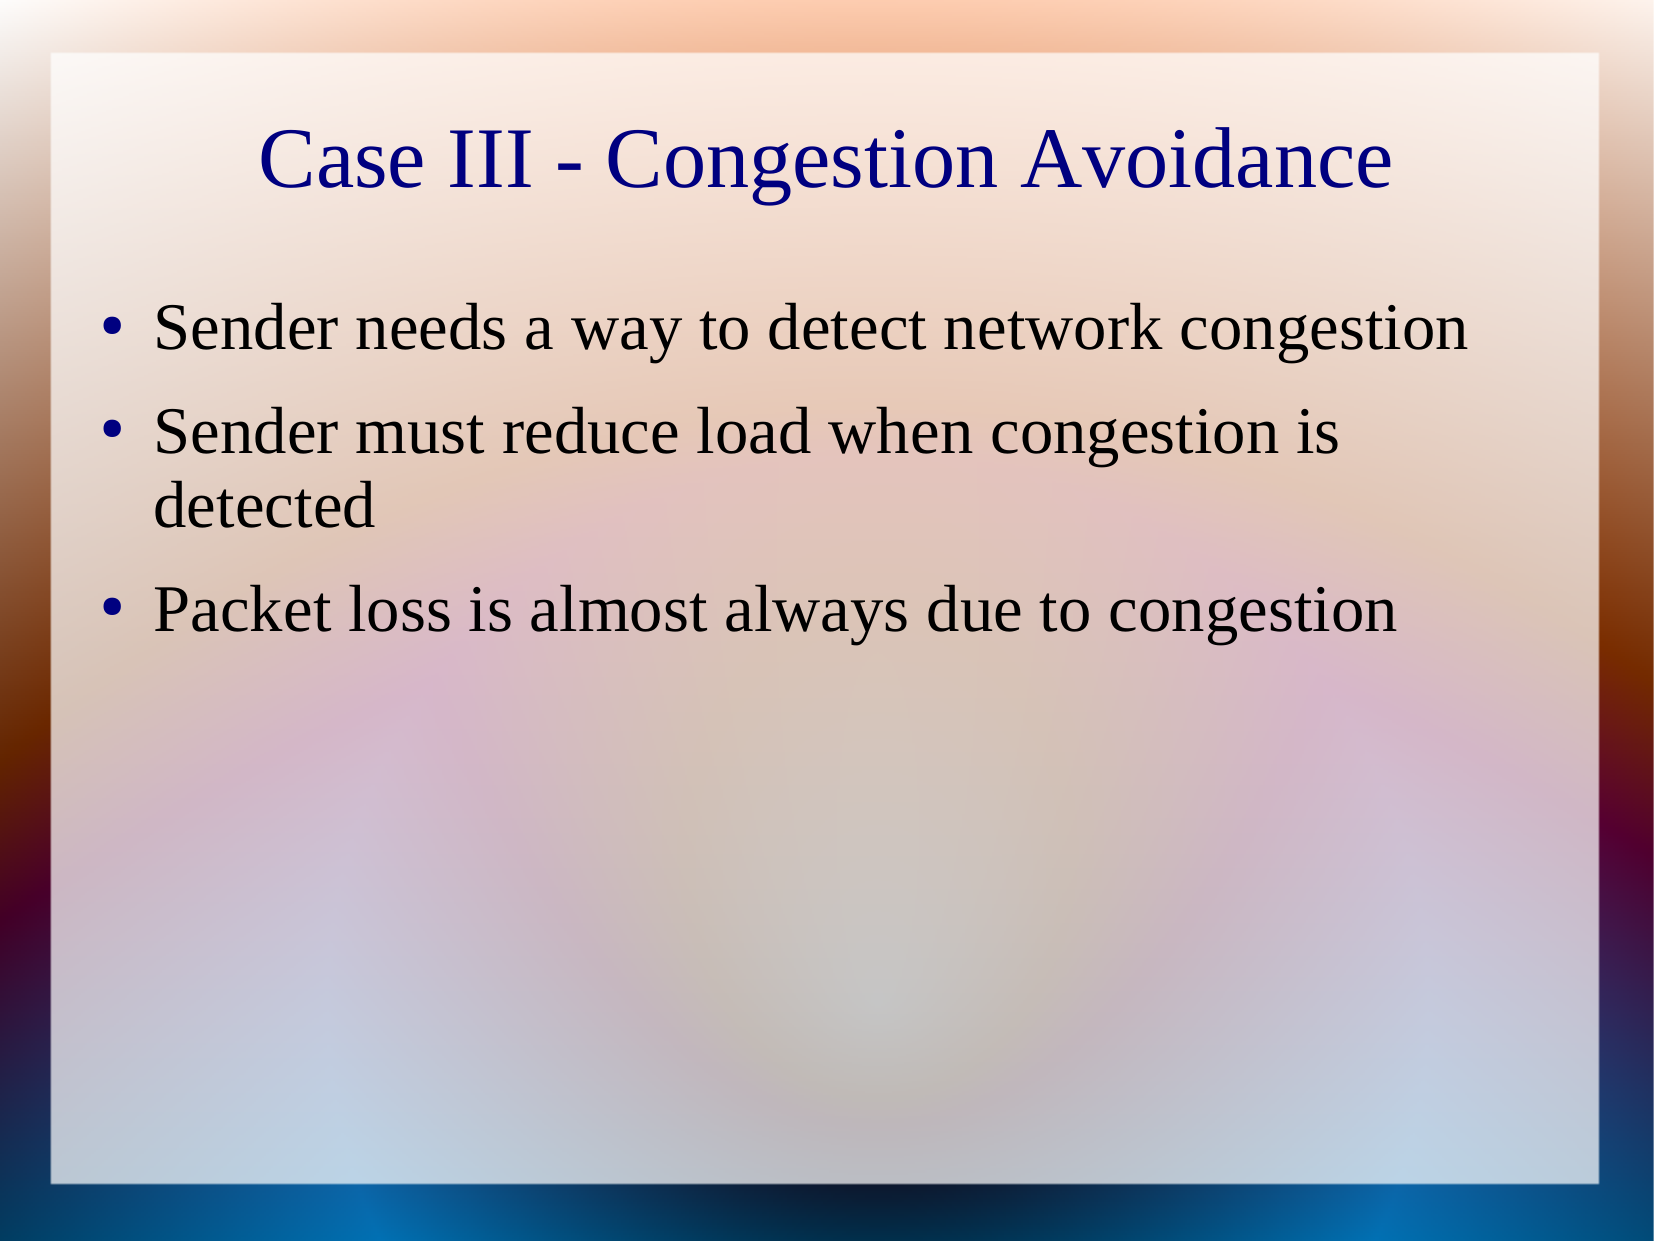

# Case III - Congestion Avoidance
Sender needs a way to detect network congestion
Sender must reduce load when congestion is detected
Packet loss is almost always due to congestion